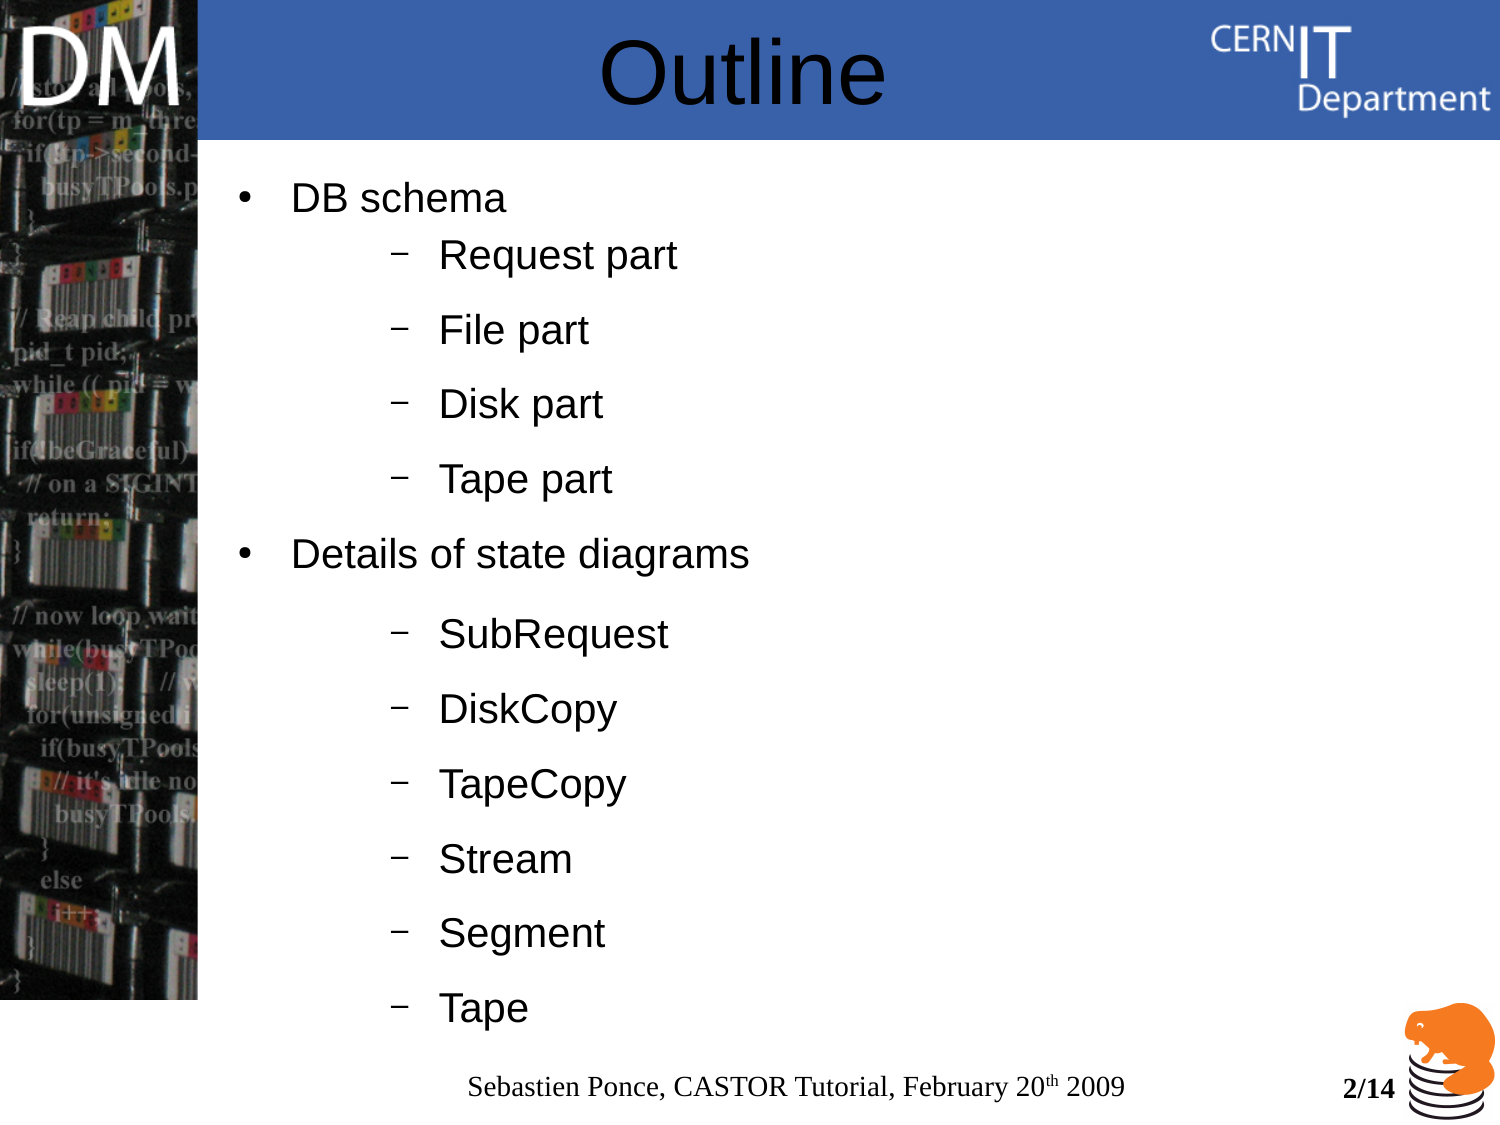

# Outline
DB schema
Request part
File part
Disk part
Tape part
Details of state diagrams
SubRequest
DiskCopy
TapeCopy
Stream
Segment
Tape
2